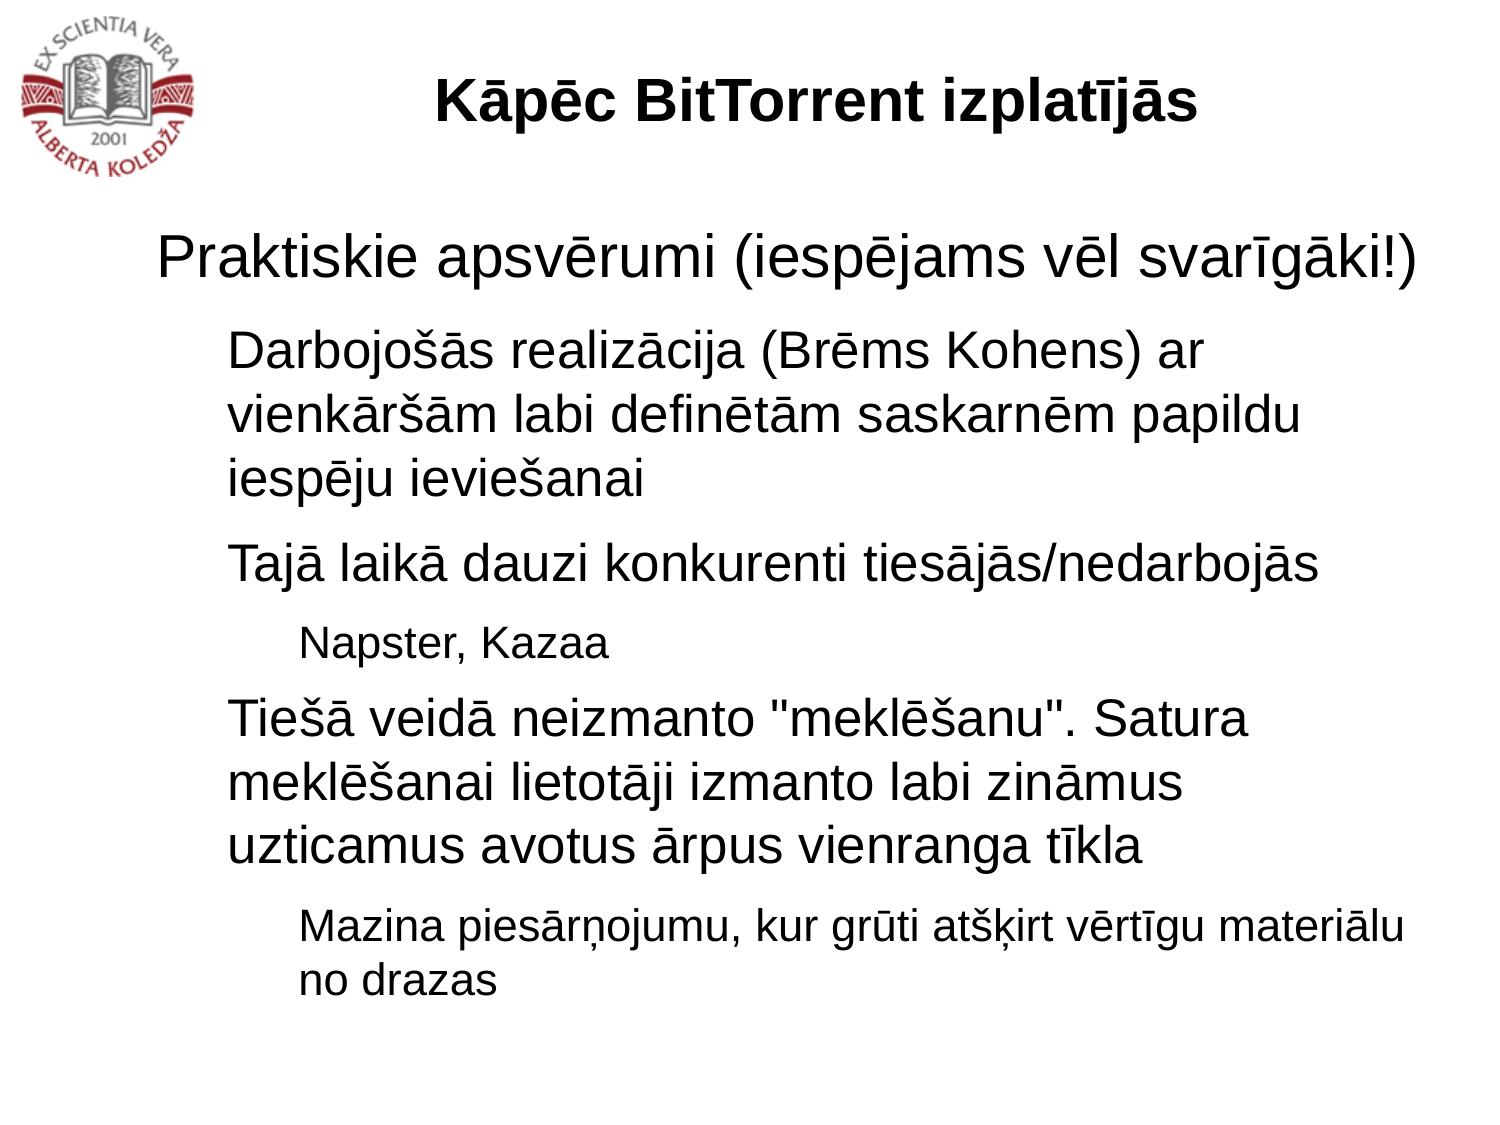

# Kāpēc BitTorrent izplatījās
Praktiskie apsvērumi (iespējams vēl svarīgāki!)
Darbojošās realizācija (Brēms Kohens) ar vienkāršām labi definētām saskarnēm papildu iespēju ieviešanai
Tajā laikā dauzi konkurenti tiesājās/nedarbojās
Napster, Kazaa
Tiešā veidā neizmanto "meklēšanu". Satura meklēšanai lietotāji izmanto labi zināmus uzticamus avotus ārpus vienranga tīkla
Mazina piesārņojumu, kur grūti atšķirt vērtīgu materiālu no drazas